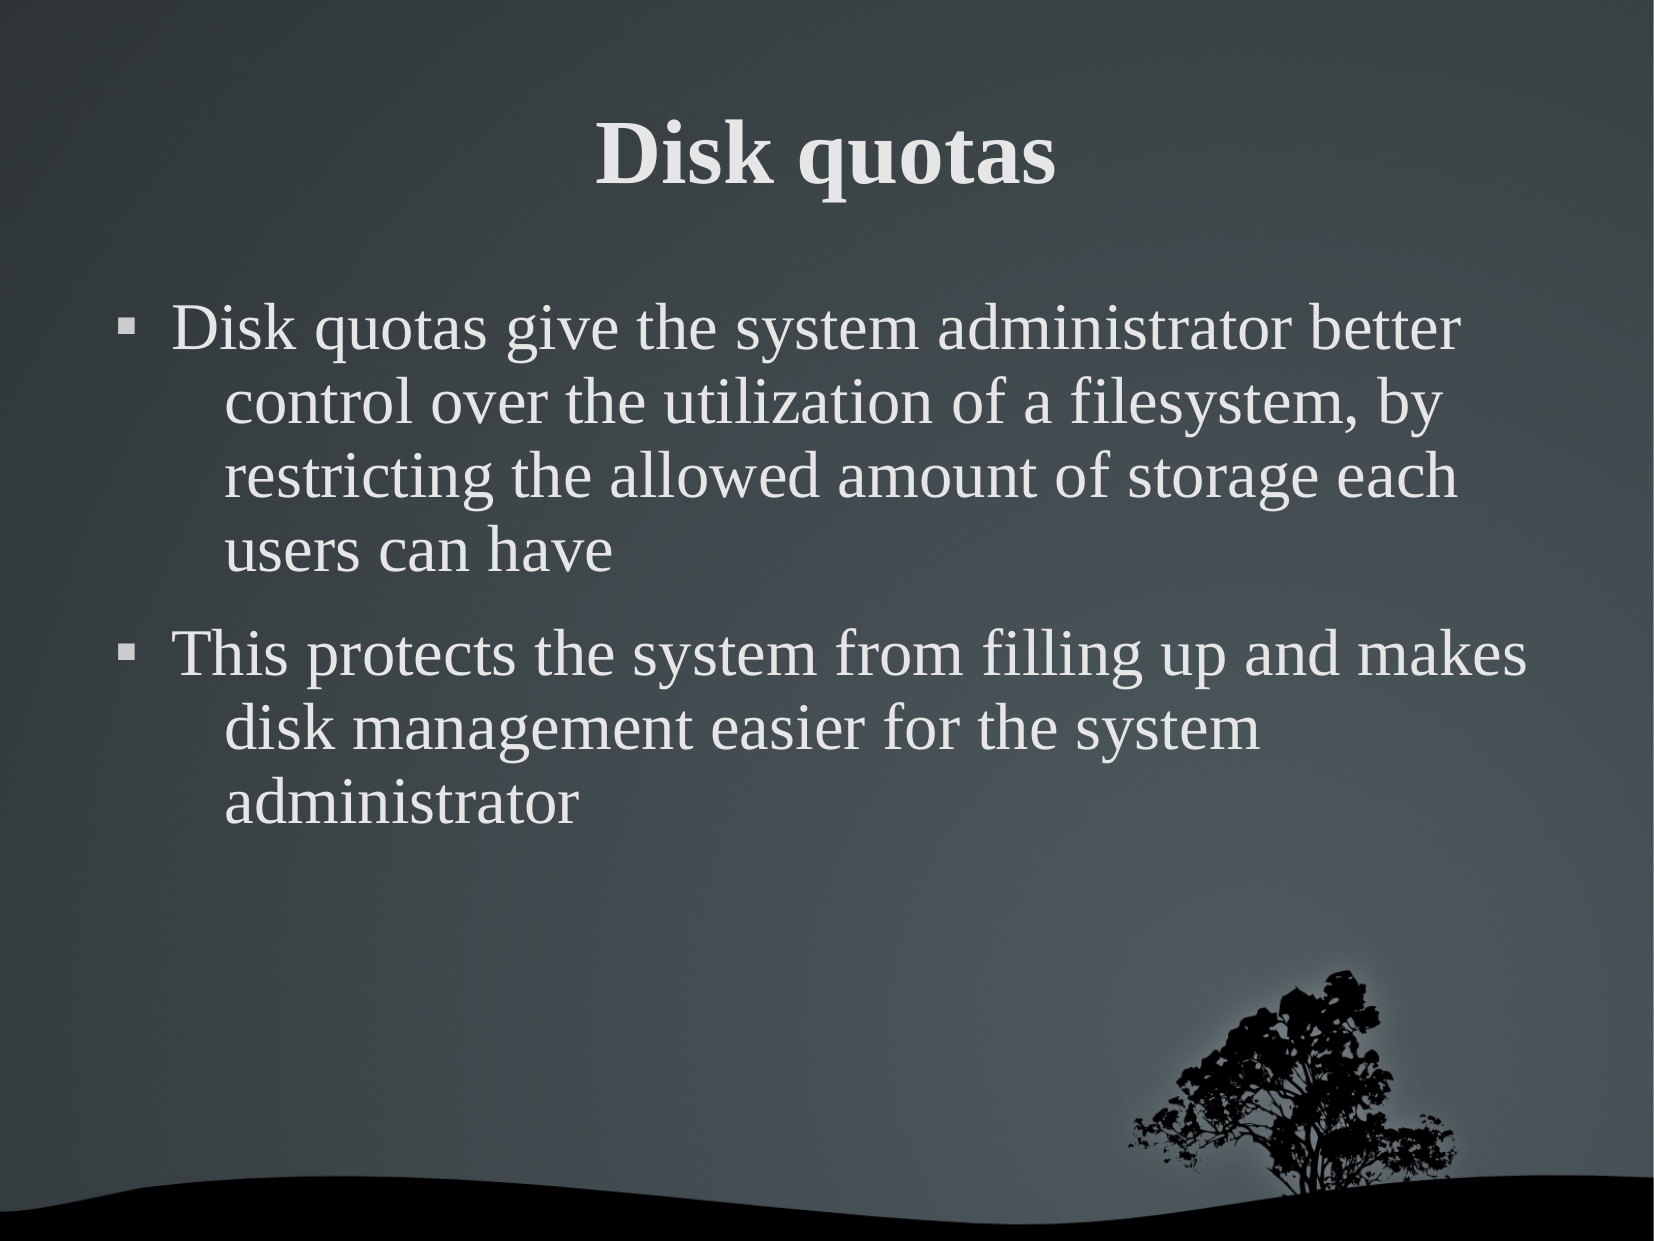

# Disk quotas
Disk quotas give the system administrator better control over the utilization of a filesystem, by restricting the allowed amount of storage each users can have
This protects the system from filling up and makes disk management easier for the system administrator